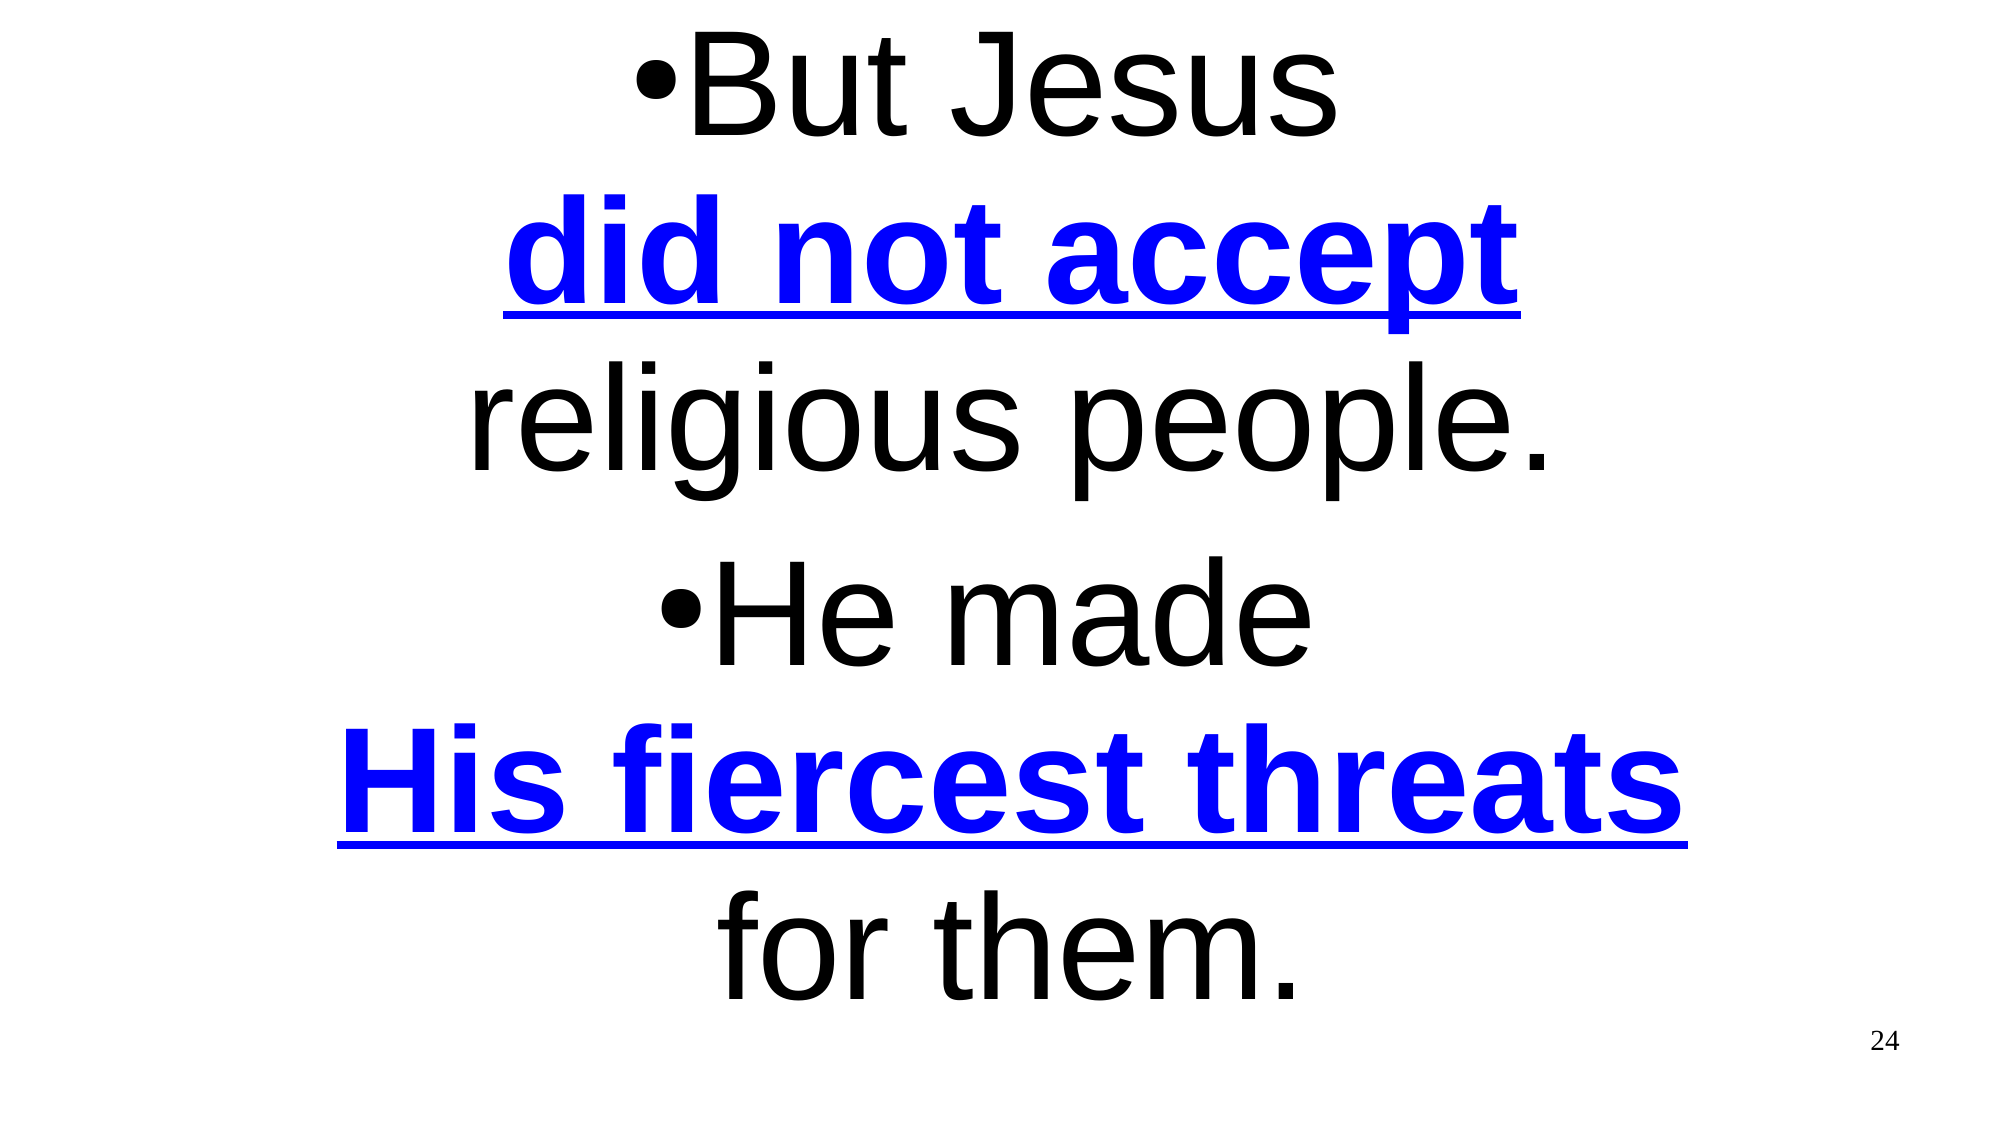

# But Jesus did not accept religious people.
He made
His fiercest threats
for them.
24